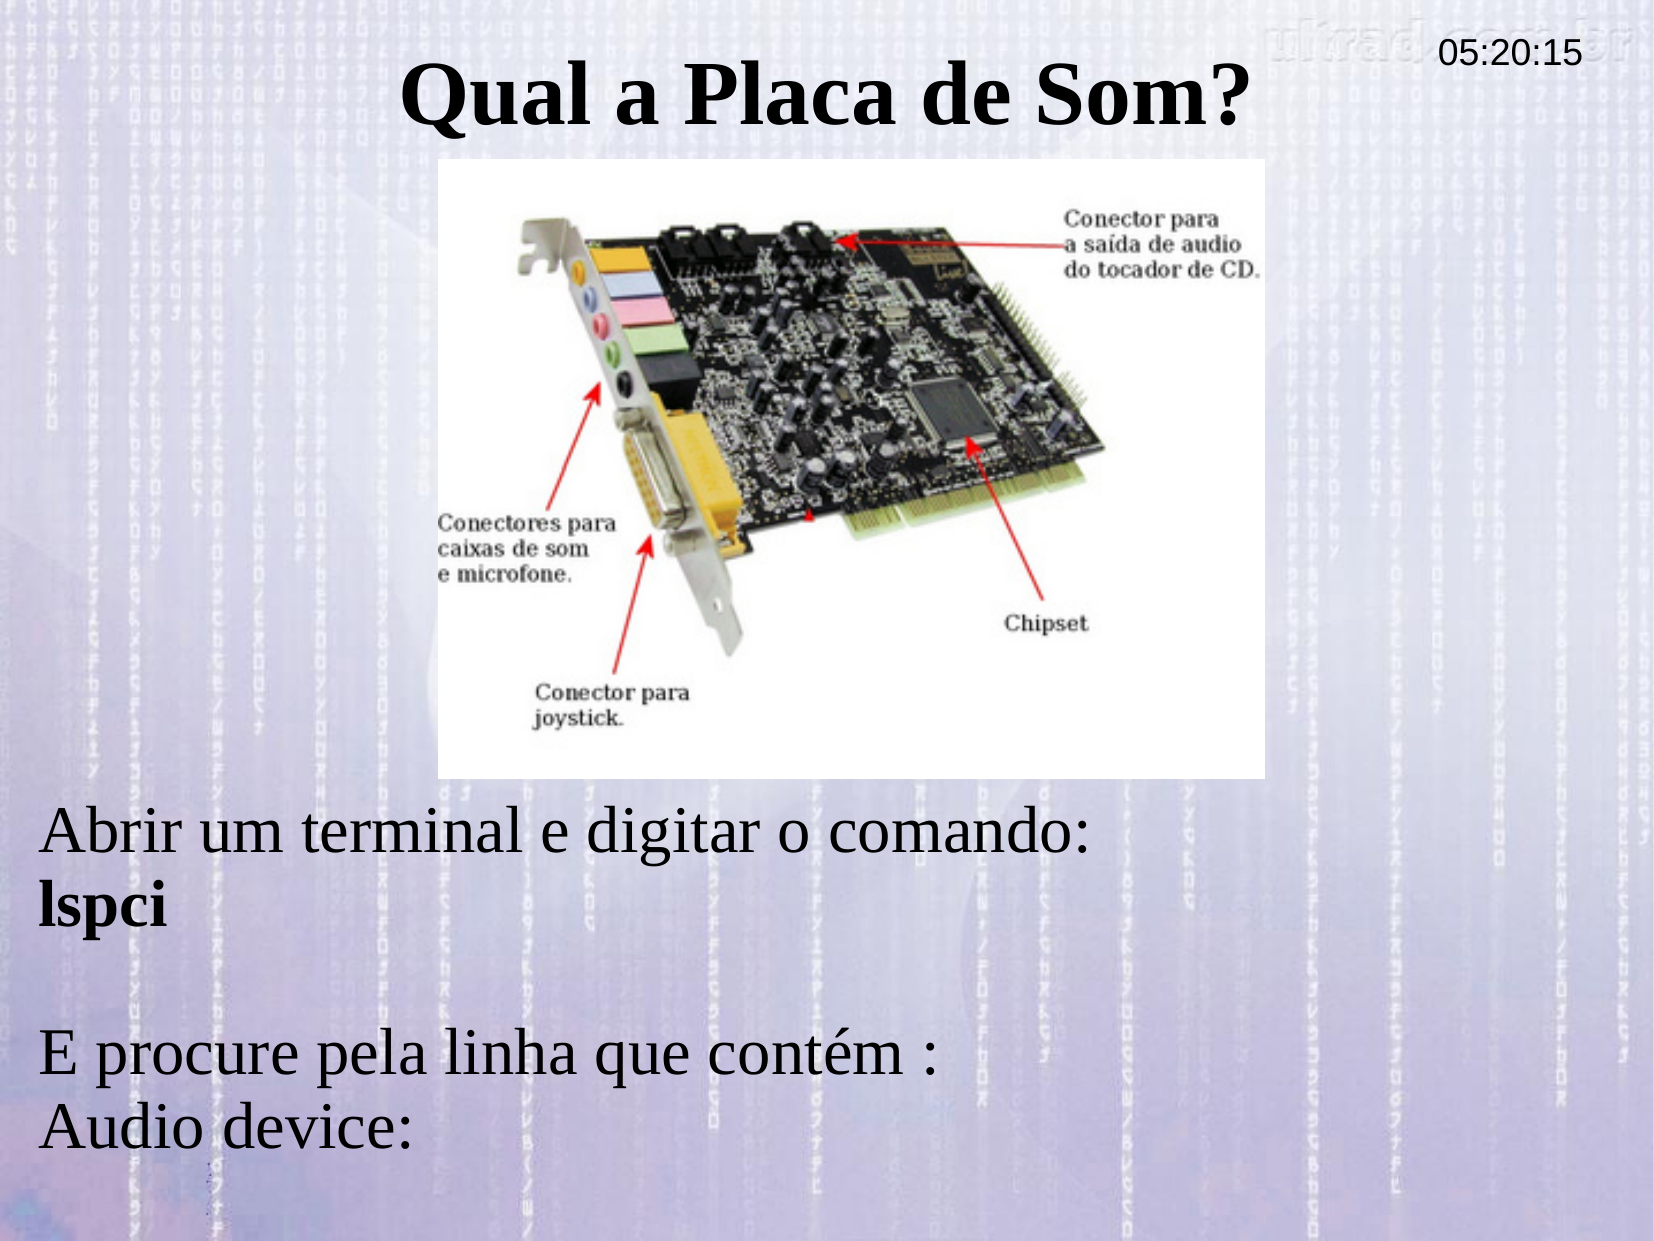

01:59:08
Qual a Placa de Som?
Abrir um terminal e digitar o comando:
lspci
E procure pela linha que contém :
Audio device: